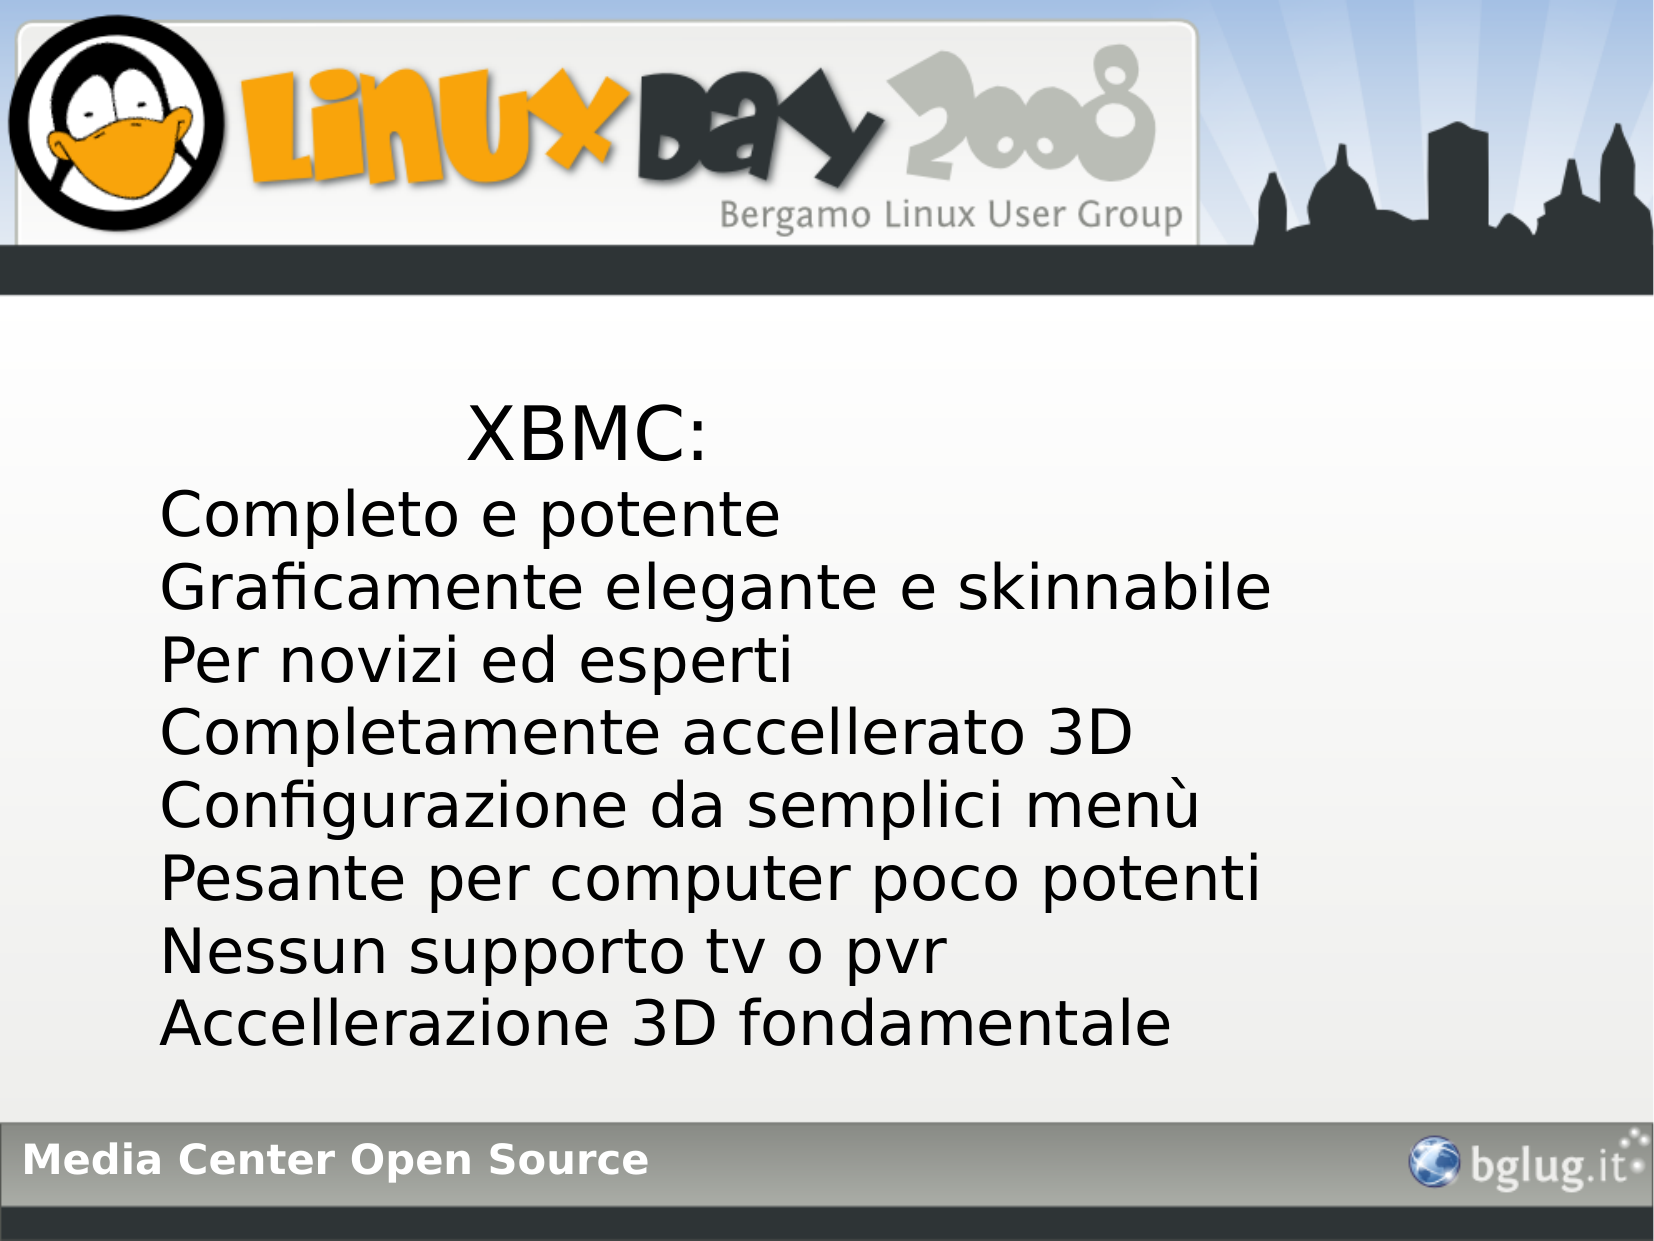

XBMC:
 Completo e potente
 Graficamente elegante e skinnabile
 Per novizi ed esperti
 Completamente accellerato 3D
 Configurazione da semplici menù
 Pesante per computer poco potenti
 Nessun supporto tv o pvr
 Accellerazione 3D fondamentale
Media Center Open Source